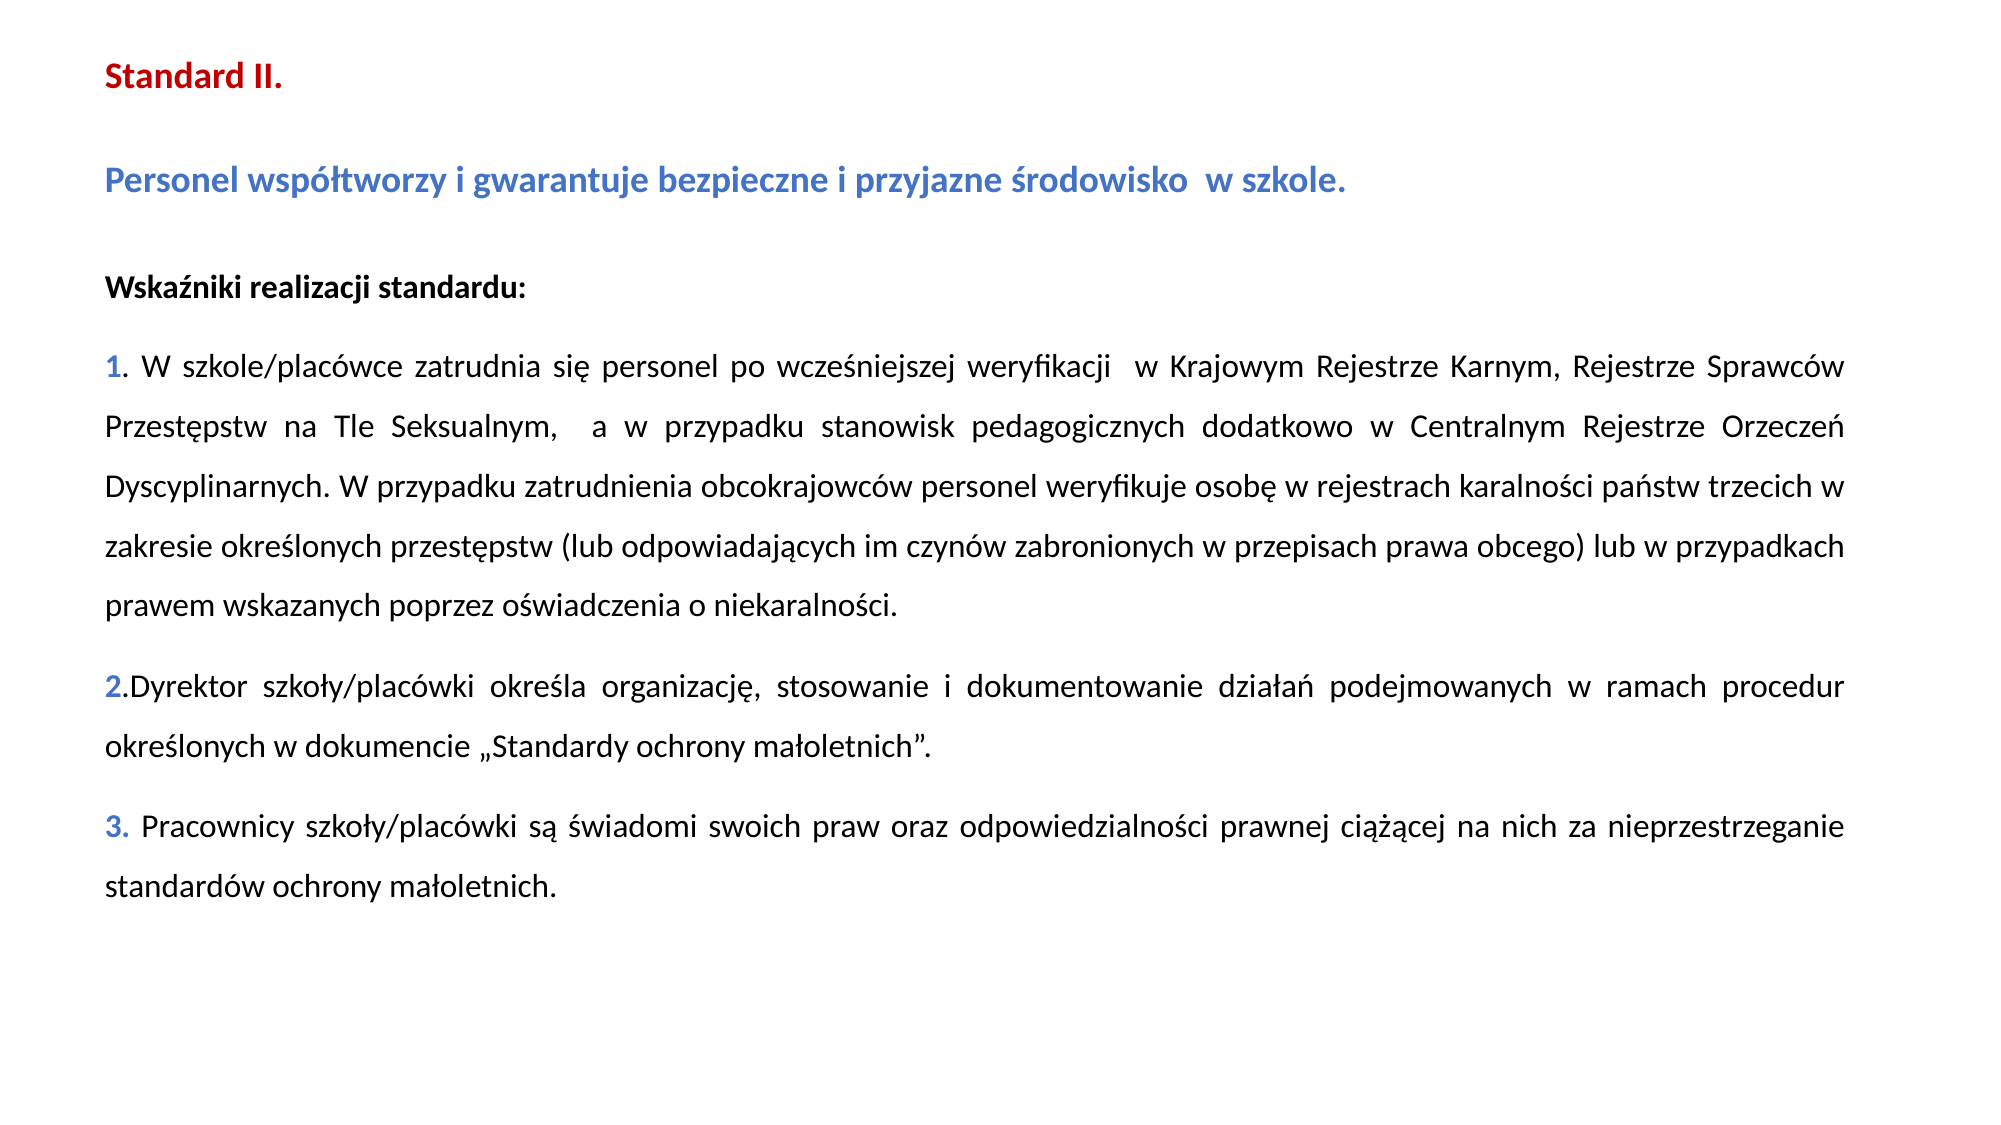

# Standard II.
Personel współtworzy i gwarantuje bezpieczne i przyjazne środowisko w szkole.
Wskaźniki realizacji standardu:
1. W szkole/placówce zatrudnia się personel po wcześniejszej weryfikacji w Krajowym Rejestrze Karnym, Rejestrze Sprawców Przestępstw na Tle Seksualnym, a w przypadku stanowisk pedagogicznych dodatkowo w Centralnym Rejestrze Orzeczeń Dyscyplinarnych. W przypadku zatrudnienia obcokrajowców personel weryfikuje osobę w rejestrach karalności państw trzecich w zakresie określonych przestępstw (lub odpowiadających im czynów zabronionych w przepisach prawa obcego) lub w przypadkach prawem wskazanych poprzez oświadczenia o niekaralności.
2.Dyrektor szkoły/placówki określa organizację, stosowanie i dokumentowanie działań podejmowanych w ramach procedur określonych w dokumencie „Standardy ochrony małoletnich”.
3. Pracownicy szkoły/placówki są świadomi swoich praw oraz odpowiedzialności prawnej ciążącej na nich za nieprzestrzeganie standardów ochrony małoletnich.